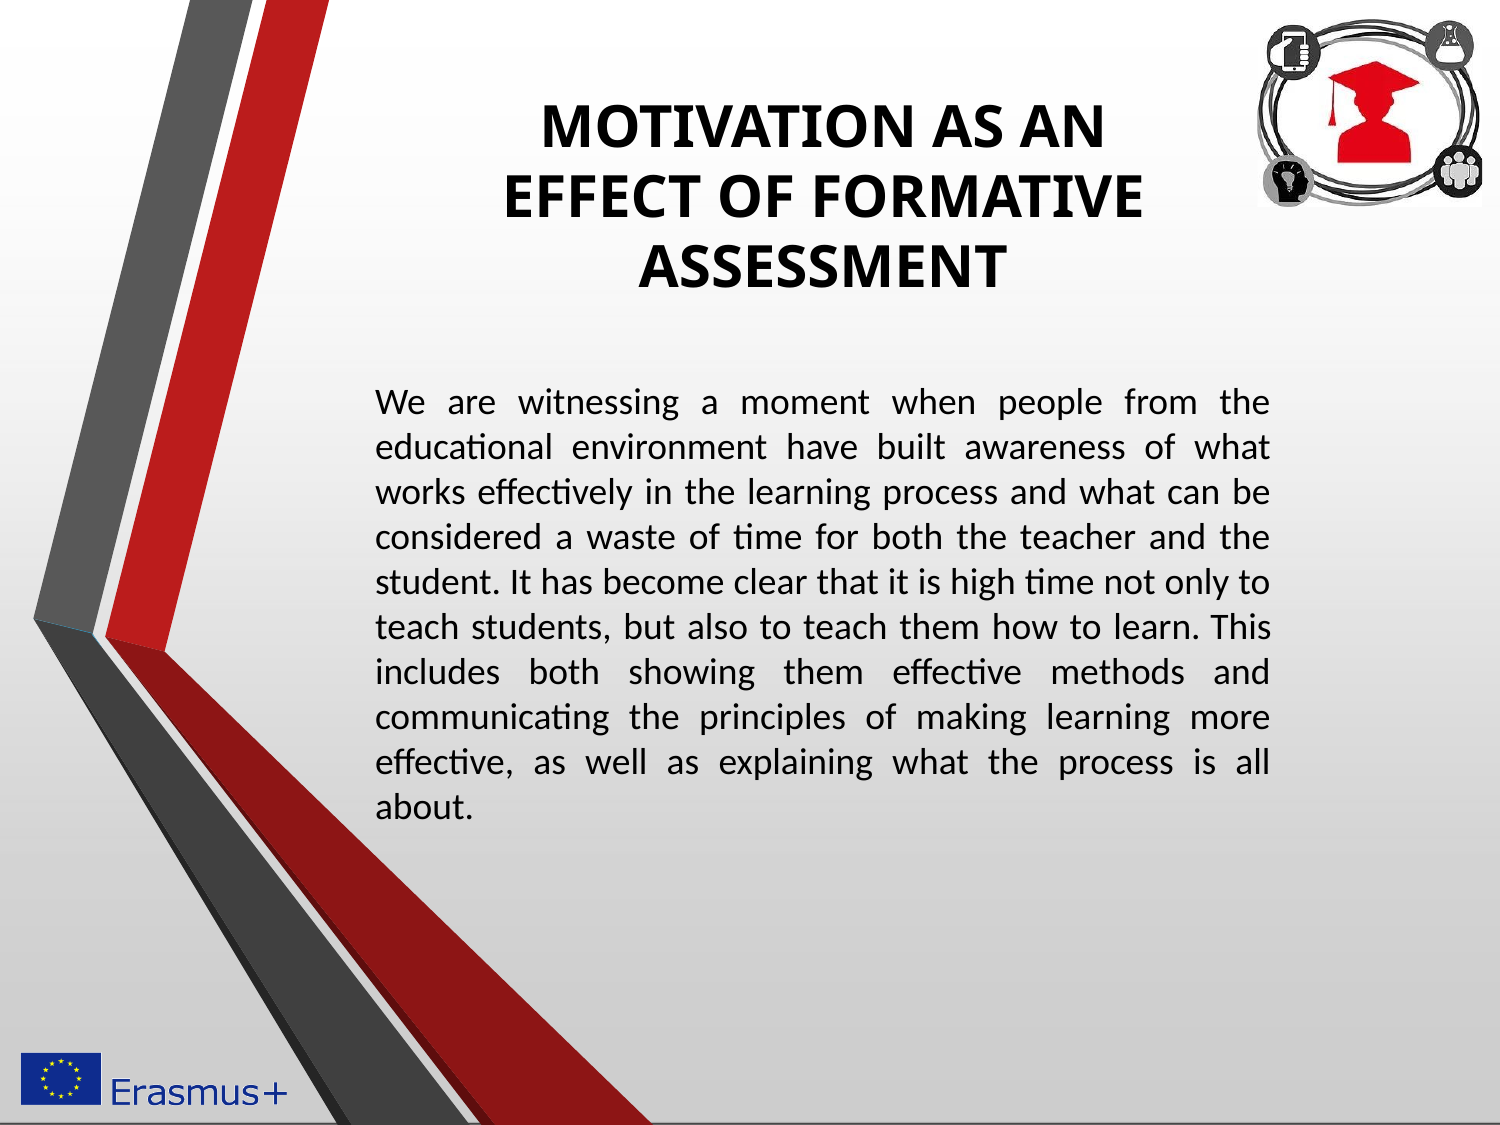

# MOTIVATION AS AN EFFECT OF FORMATIVE ASSESSMENT
We are witnessing a moment when people from the educational environment have built awareness of what works effectively in the learning process and what can be considered a waste of time for both the teacher and the student. It has become clear that it is high time not only to teach students, but also to teach them how to learn. This includes both showing them effective methods and communicating the principles of making learning more effective, as well as explaining what the process is all about.